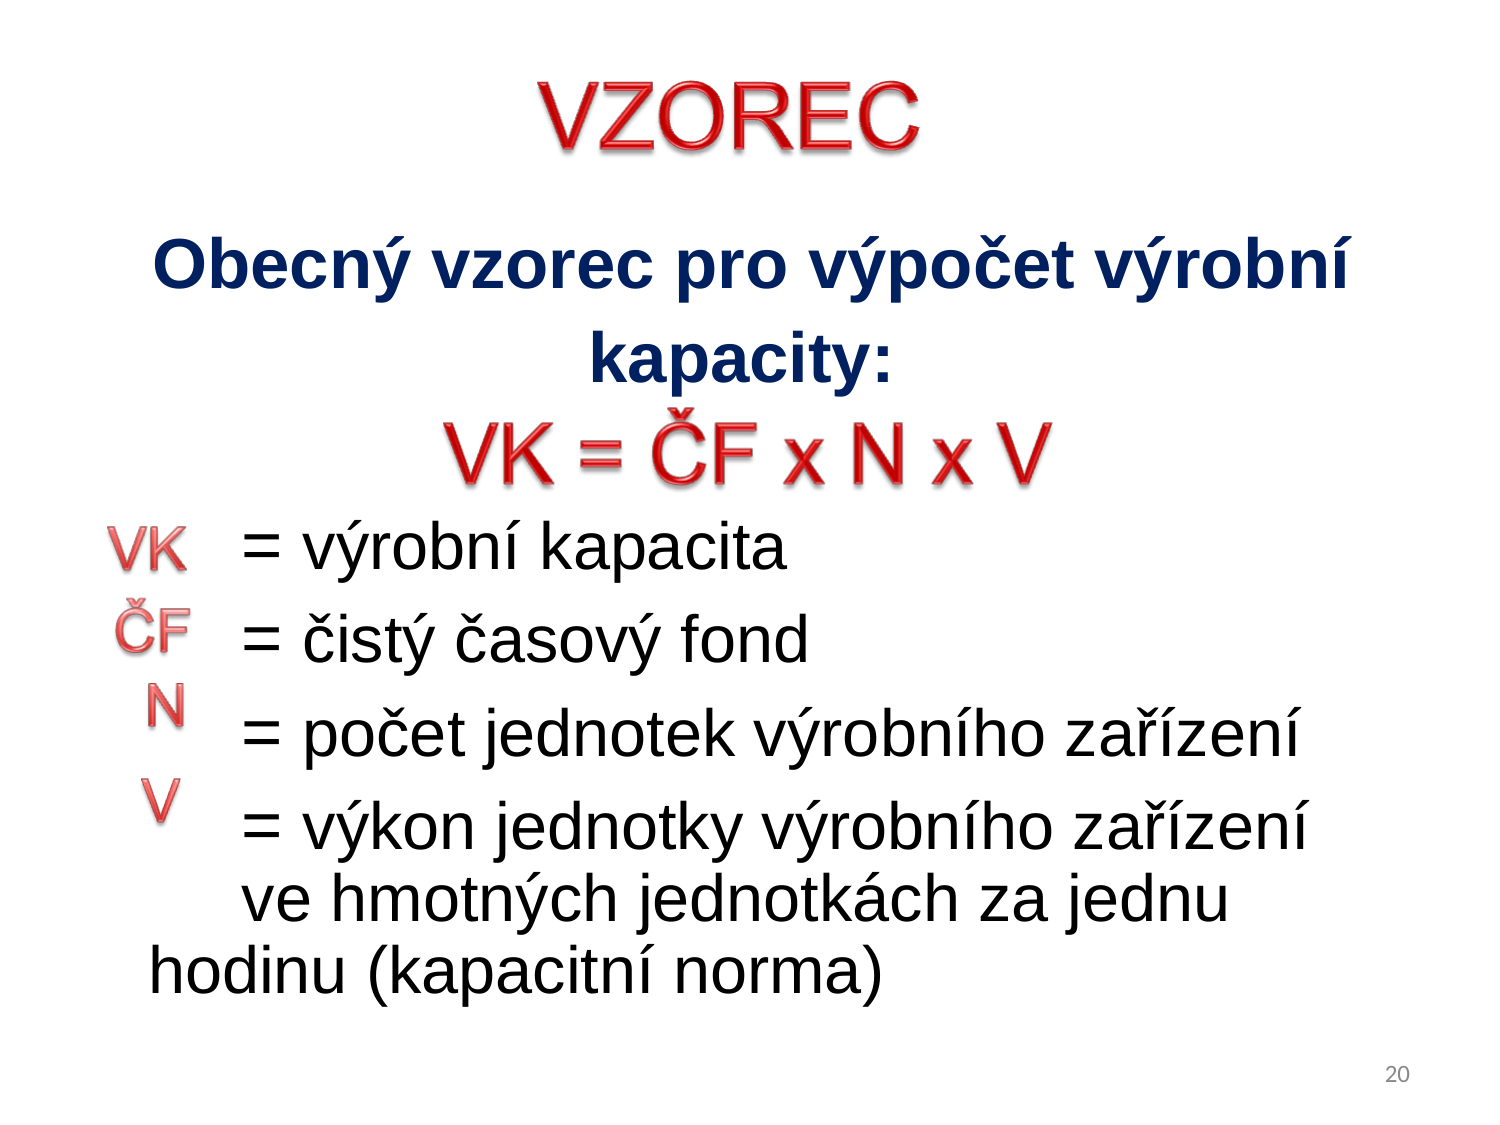

# Obecný vzorec pro výpočet výrobní
kapacity:
		= výrobní kapacita
	 	= čistý časový fond
 	= počet jednotek výrobního zařízení
 		= výkon jednotky výrobního zařízení 	ve hmotných jednotkách za jednu 	hodinu (kapacitní norma)